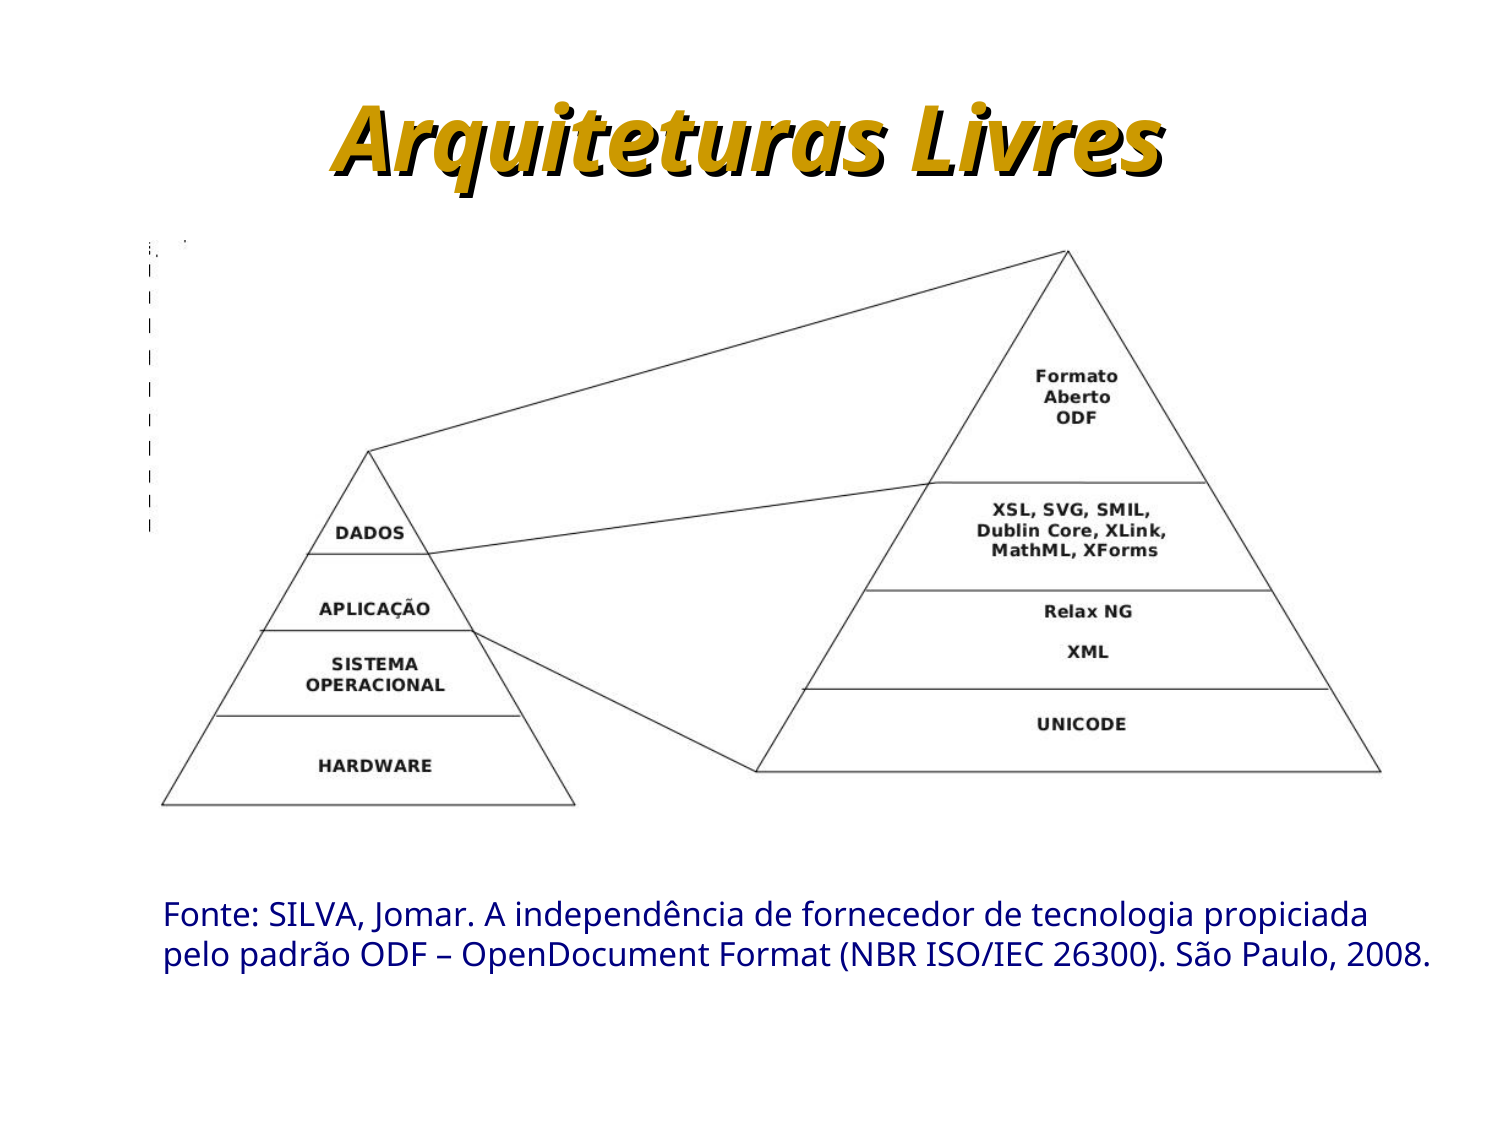

# Arquiteturas Livres
Fonte: SILVA, Jomar. A independência de fornecedor de tecnologia propiciada
pelo padrão ODF – OpenDocument Format (NBR ISO/IEC 26300). São Paulo, 2008.